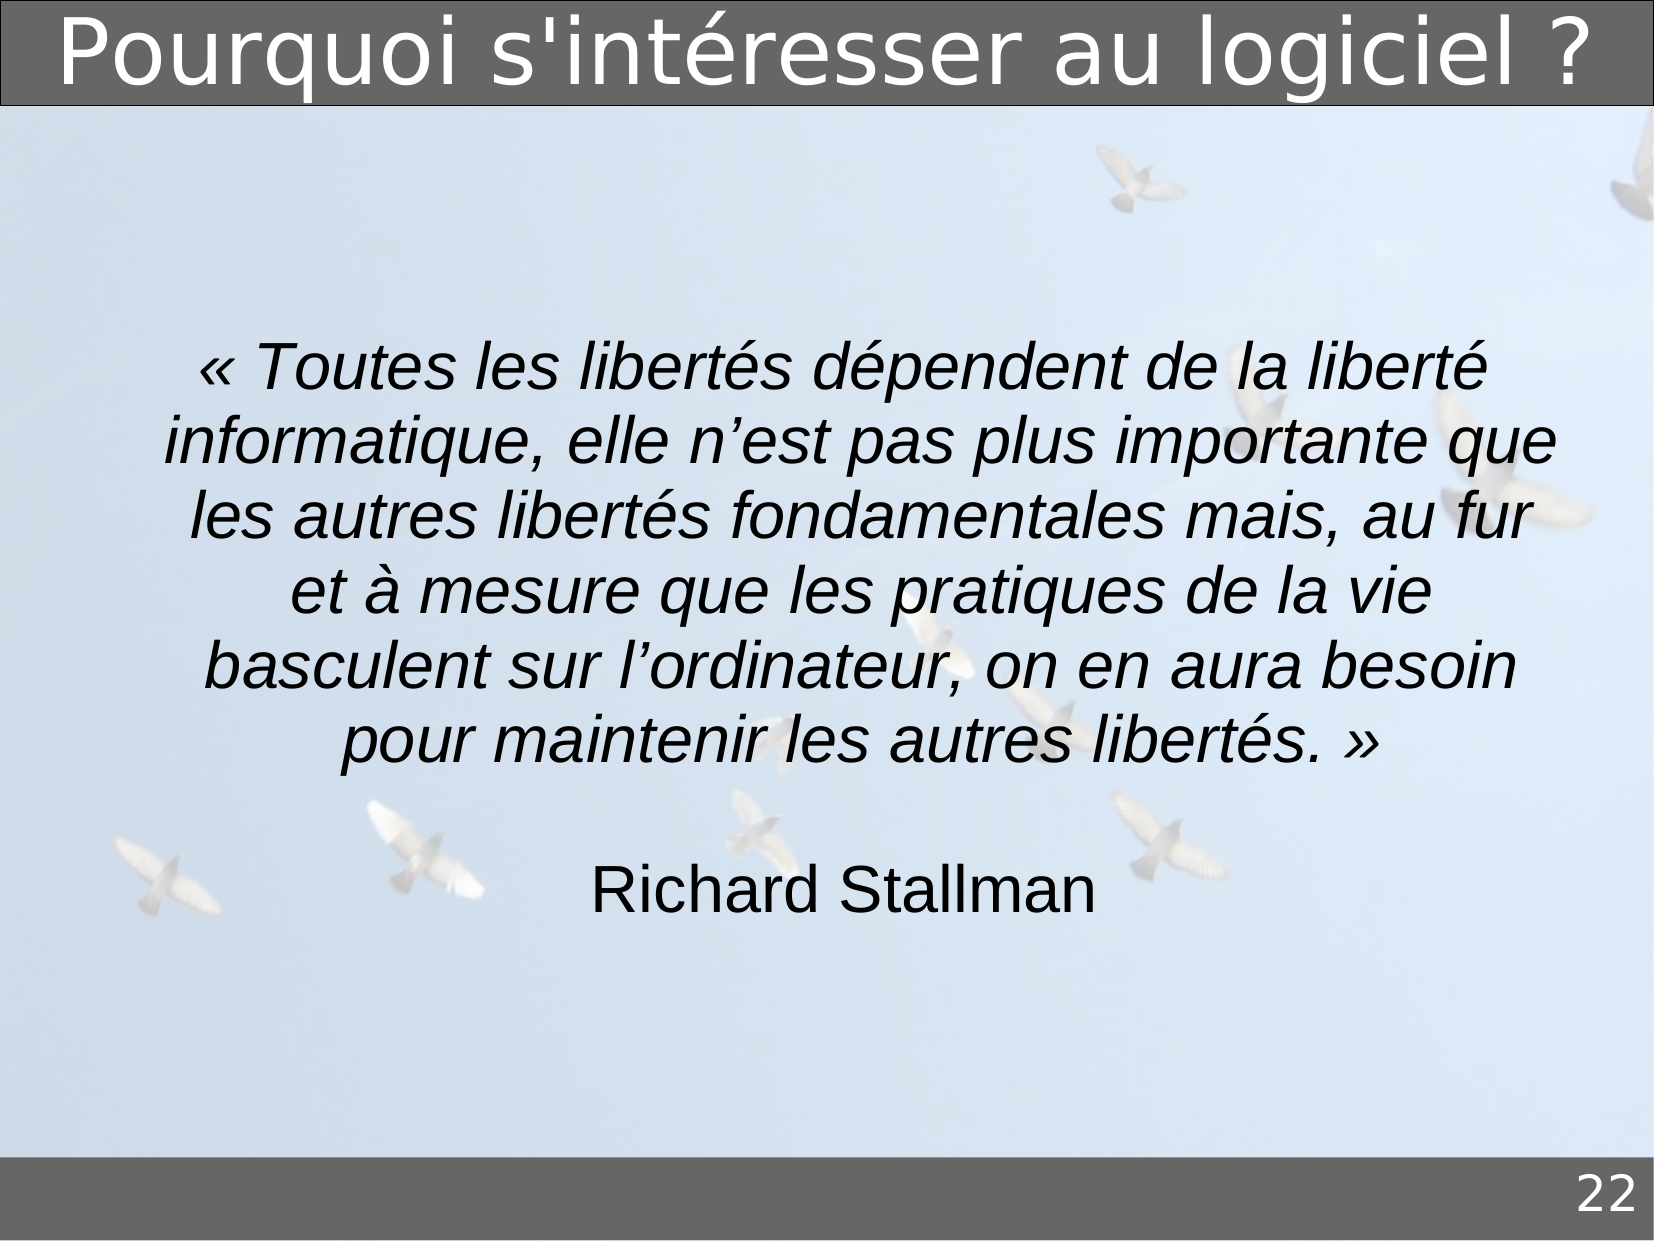

# Pourquoi s'intéresser au logiciel ?
« Toutes les libertés dépendent de la liberté informatique, elle n’est pas plus importante que les autres libertés fondamentales mais, au fur et à mesure que les pratiques de la vie basculent sur l’ordinateur, on en aura besoin pour maintenir les autres libertés. »
Richard Stallman